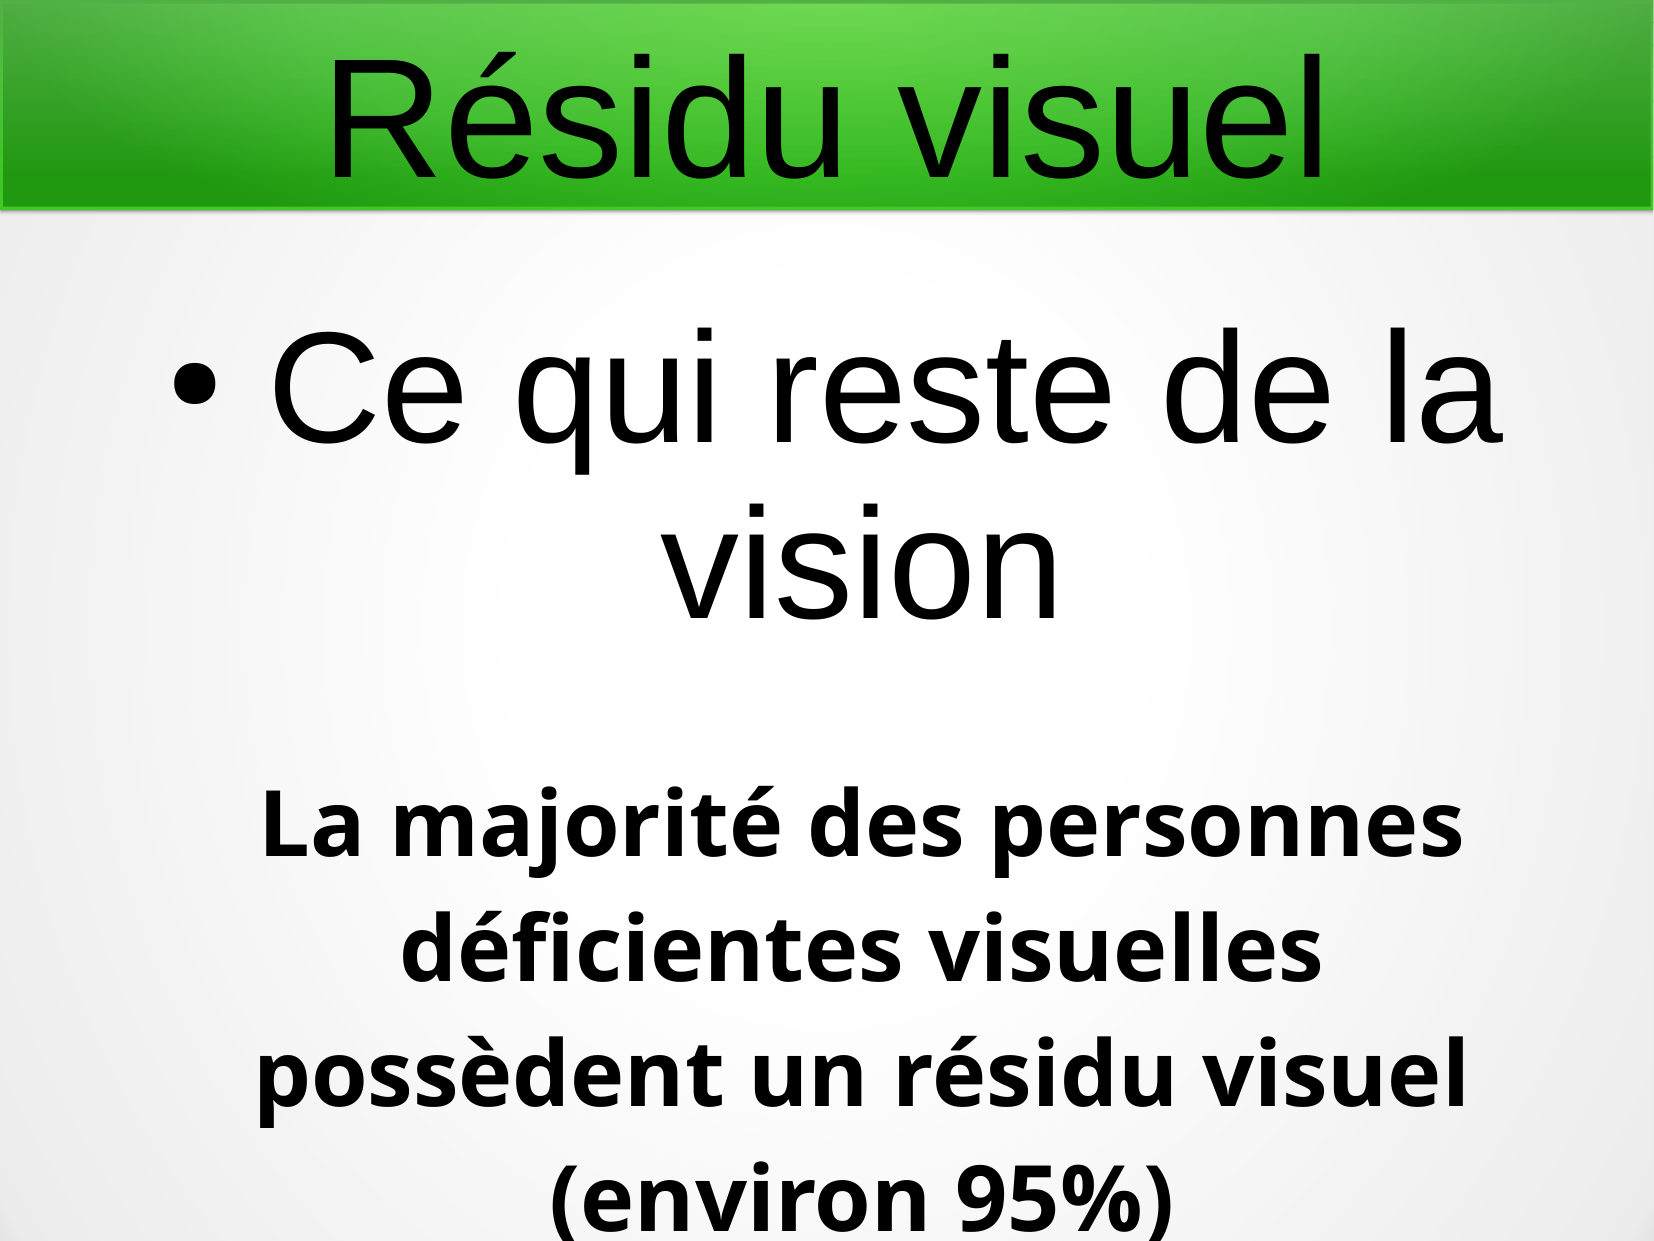

# Résidu visuel
 Ce qui reste de la vision
La majorité des personnes déficientes visuelles possèdent un résidu visuel (environ 95%)